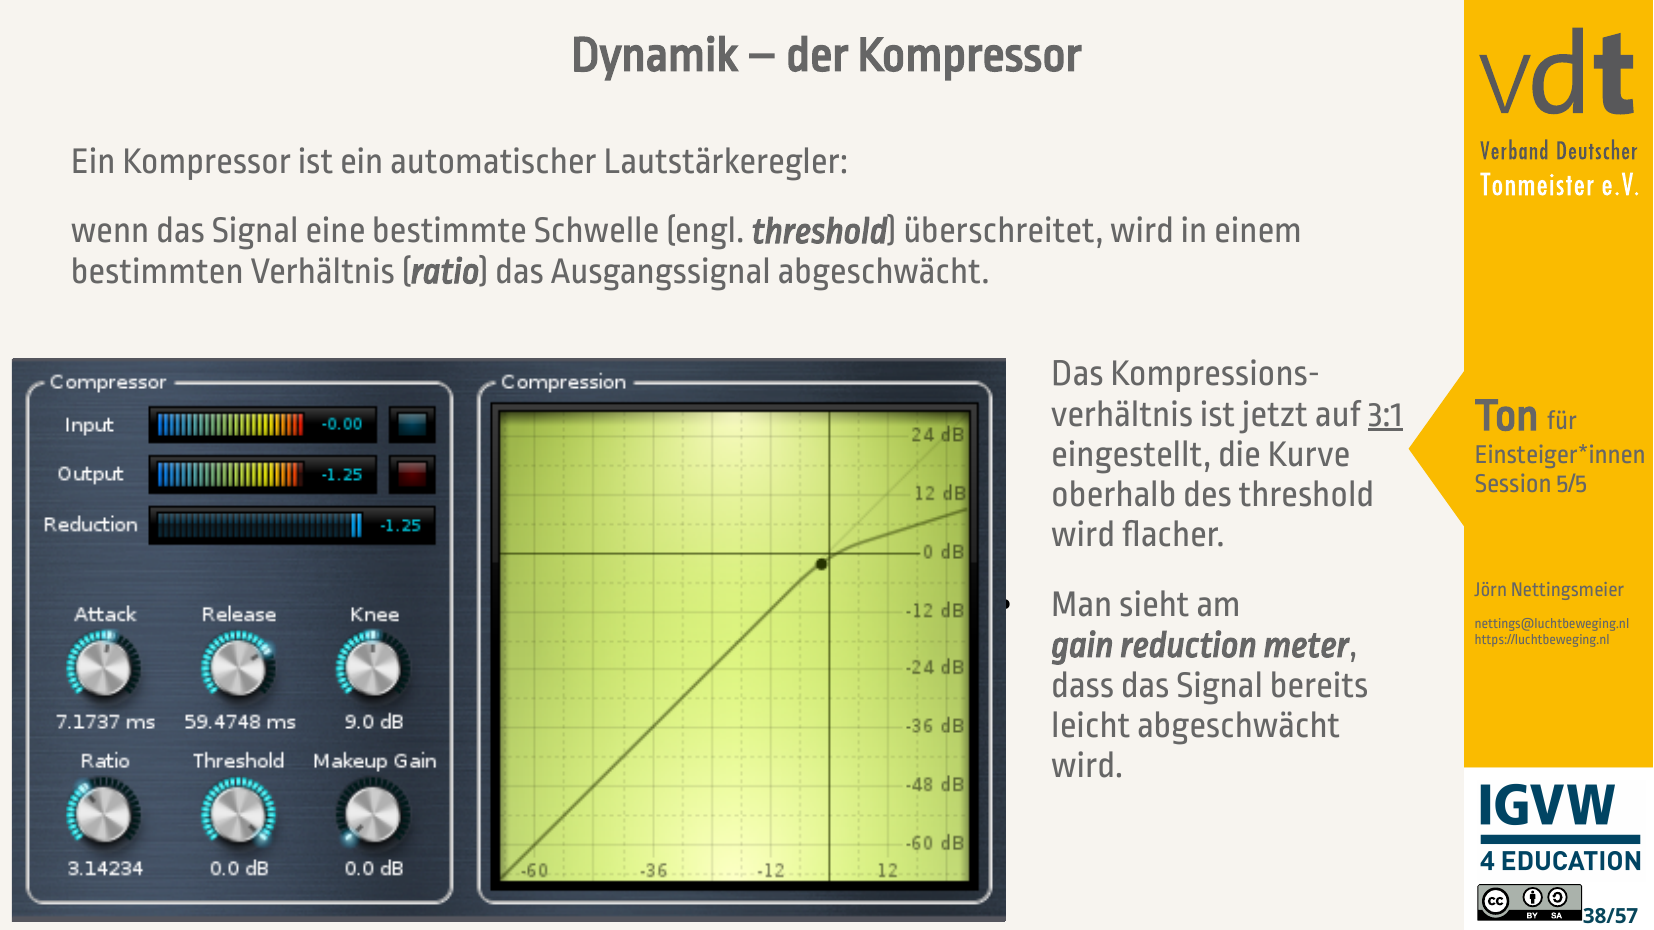

# Dynamik – der Kompressor
Ein Kompressor ist ein automatischer Lautstärkeregler:
wenn das Signal eine bestimmte Schwelle (engl. threshold) überschreitet, wird in einem bestimmten Verhältnis (ratio) das Ausgangssignal abgeschwächt.
Das Kompressions-
verhältnis ist jetzt auf 3:1 eingestellt, die Kurve oberhalb des threshold wird flacher.
Man sieht am
gain reduction meter, dass das Signal bereits leicht abgeschwächt wird.